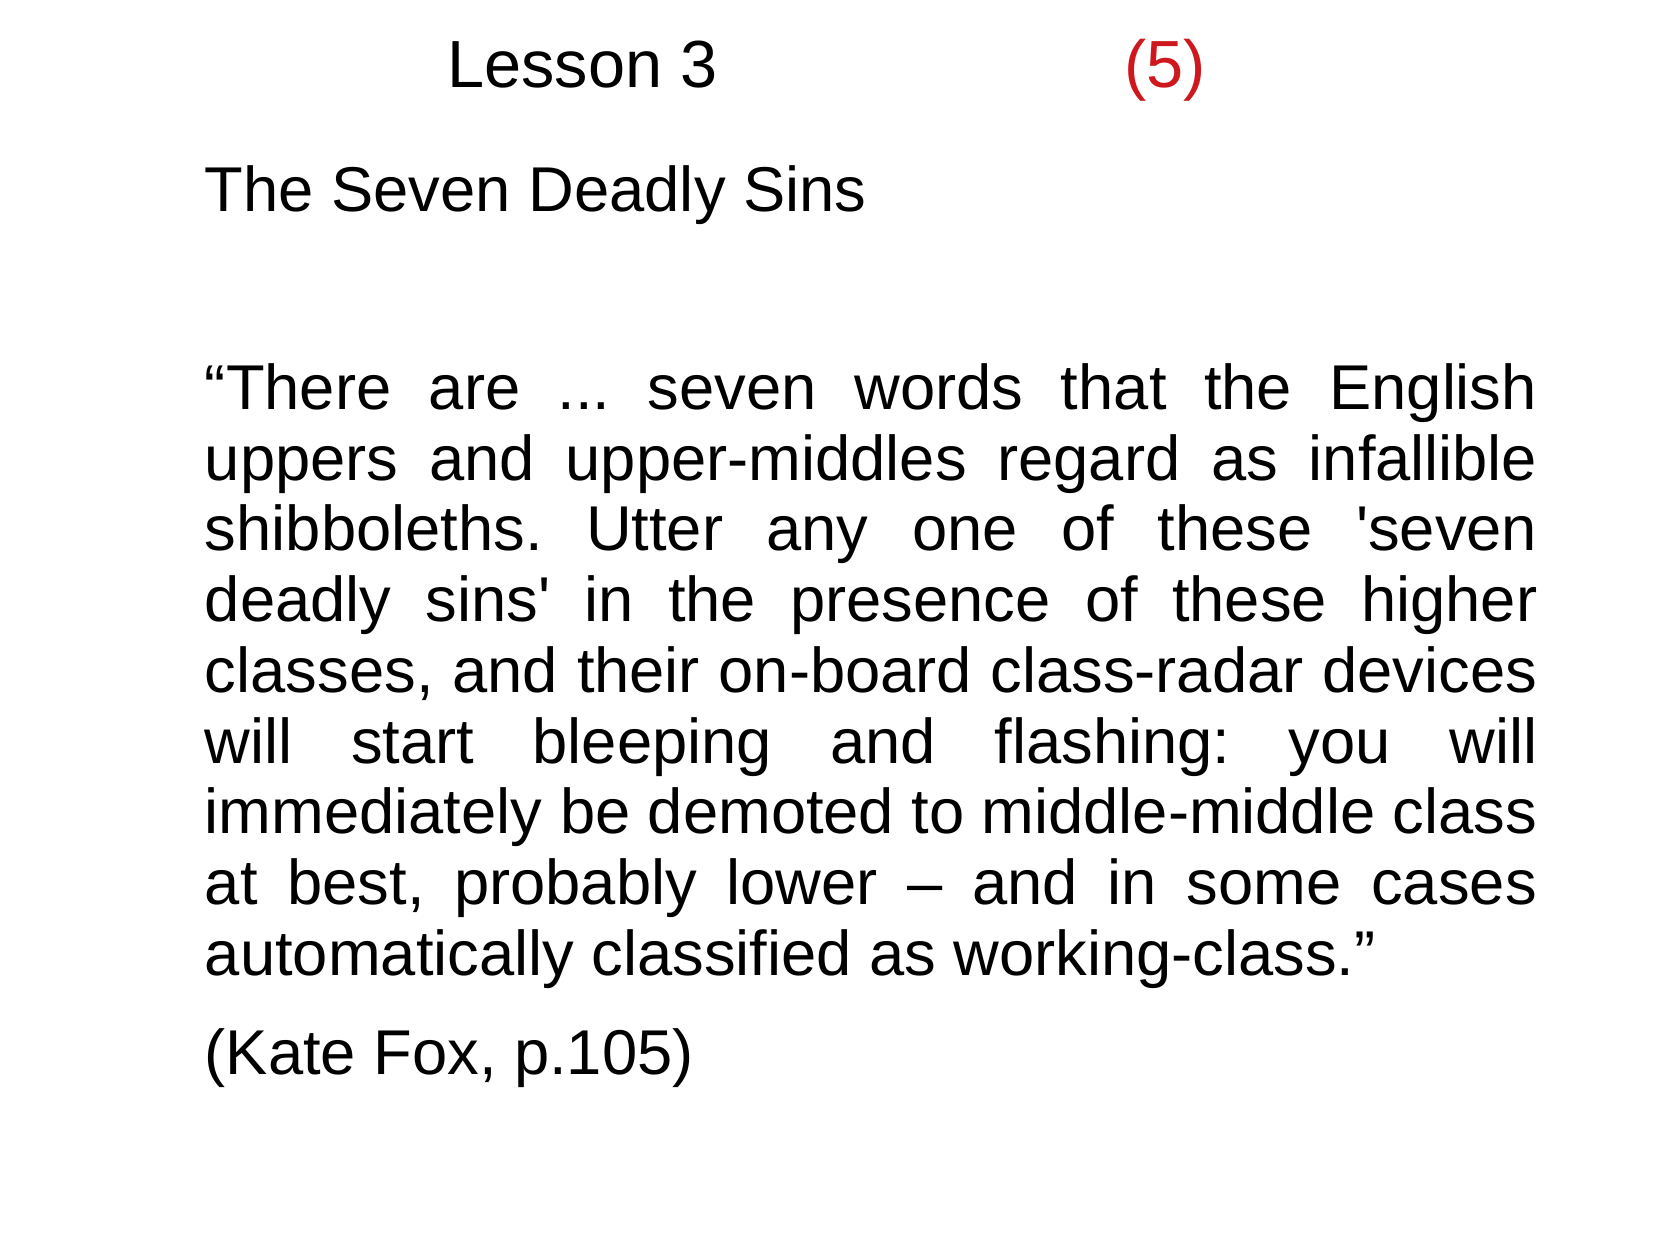

# Lesson 3 (5)
The Seven Deadly Sins
“There are ... seven words that the English uppers and upper-middles regard as infallible shibboleths. Utter any one of these 'seven deadly sins' in the presence of these higher classes, and their on-board class-radar devices will start bleeping and flashing: you will immediately be demoted to middle-middle class at best, probably lower – and in some cases automatically classified as working-class.”
(Kate Fox, p.105)